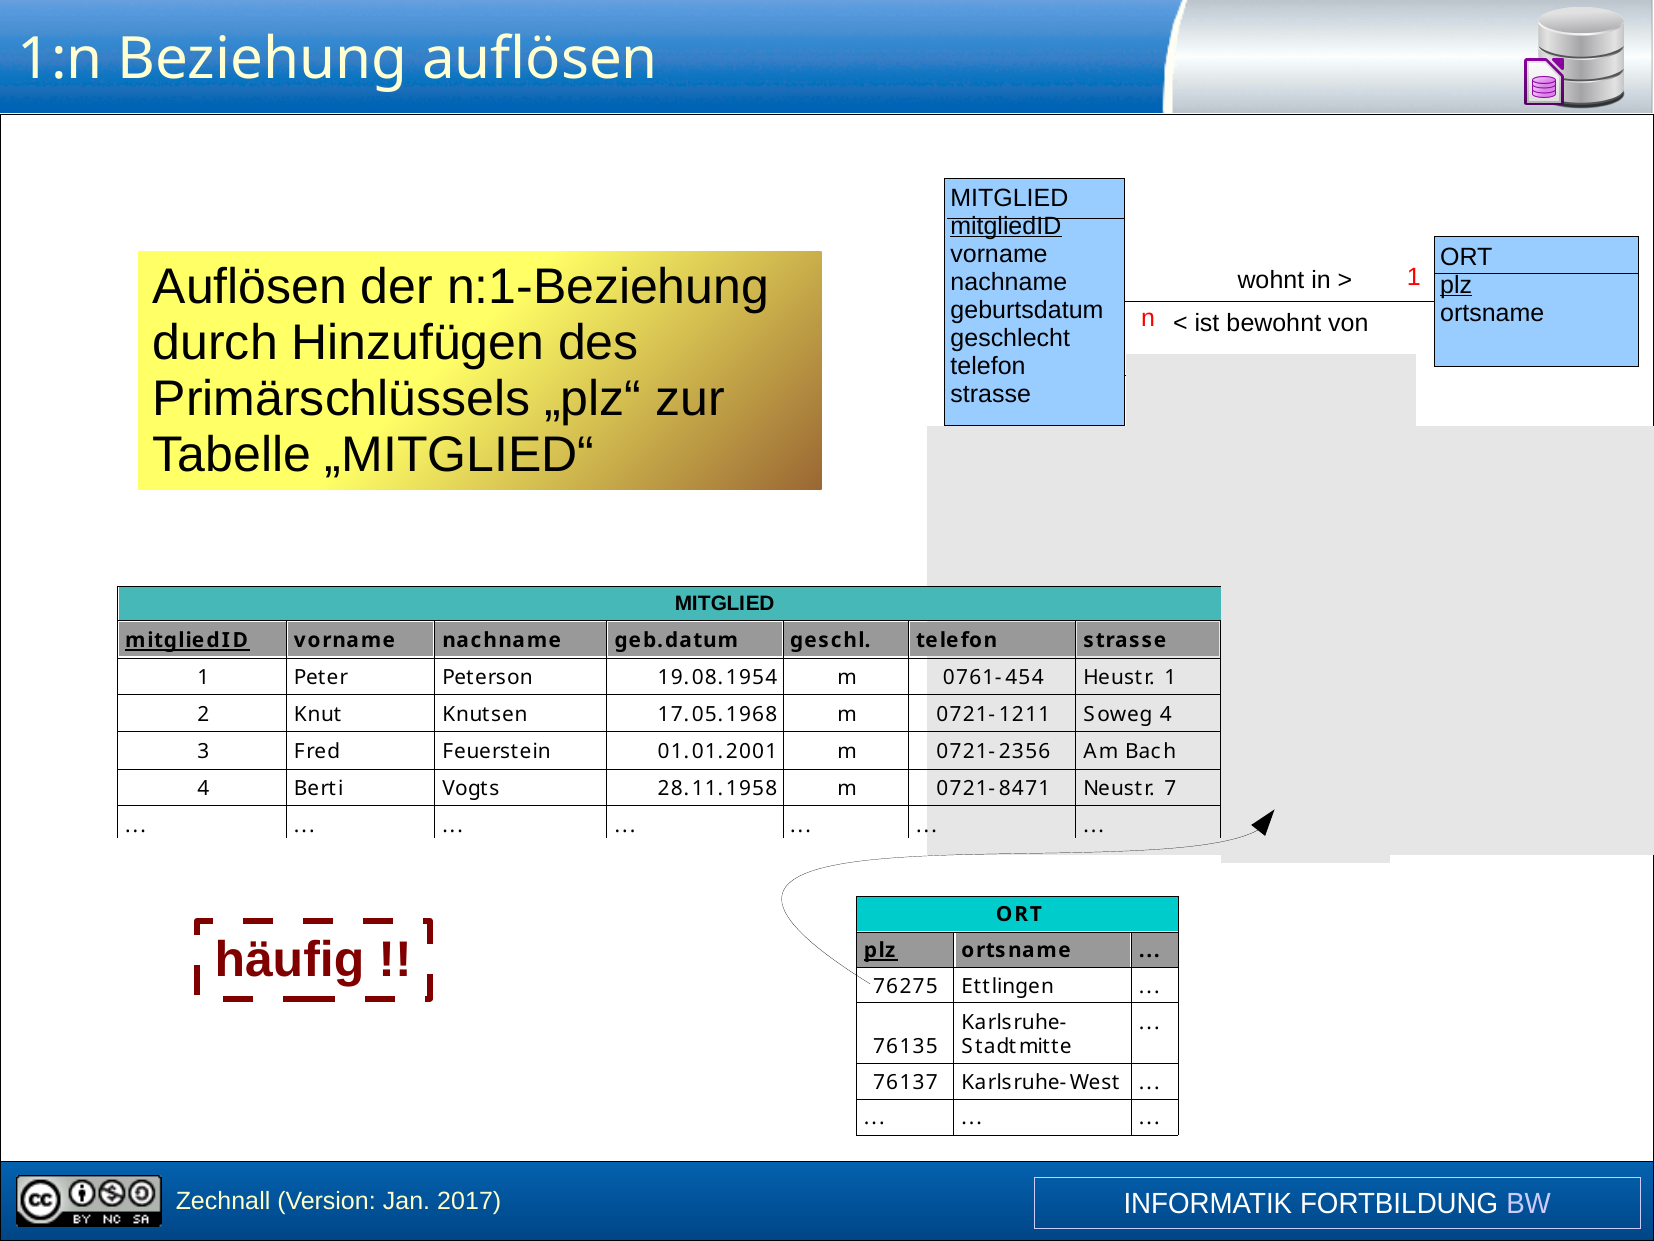

# 1:n Beziehung auflösen
MITGLIED
mitgliedID
vorname
nachname
geburtsdatum
geschlecht
telefon
strasse
ORT
plz
ortsname
TRAINER
trainerID
stundenlohn
SPORTART
sportartID
sportname
1
wohnt in >
n
< ist bewohnt von
1
arbeitet als >
< ist
m
1
1
hat Teilnehmer >
< betreibt
wird trainiert von >
< trainiert
n
n
Auflösen der n:1-Beziehung durch Hinzufügen des Primärschlüssels „plz“ zur Tabelle „MITGLIED“
häufig !!